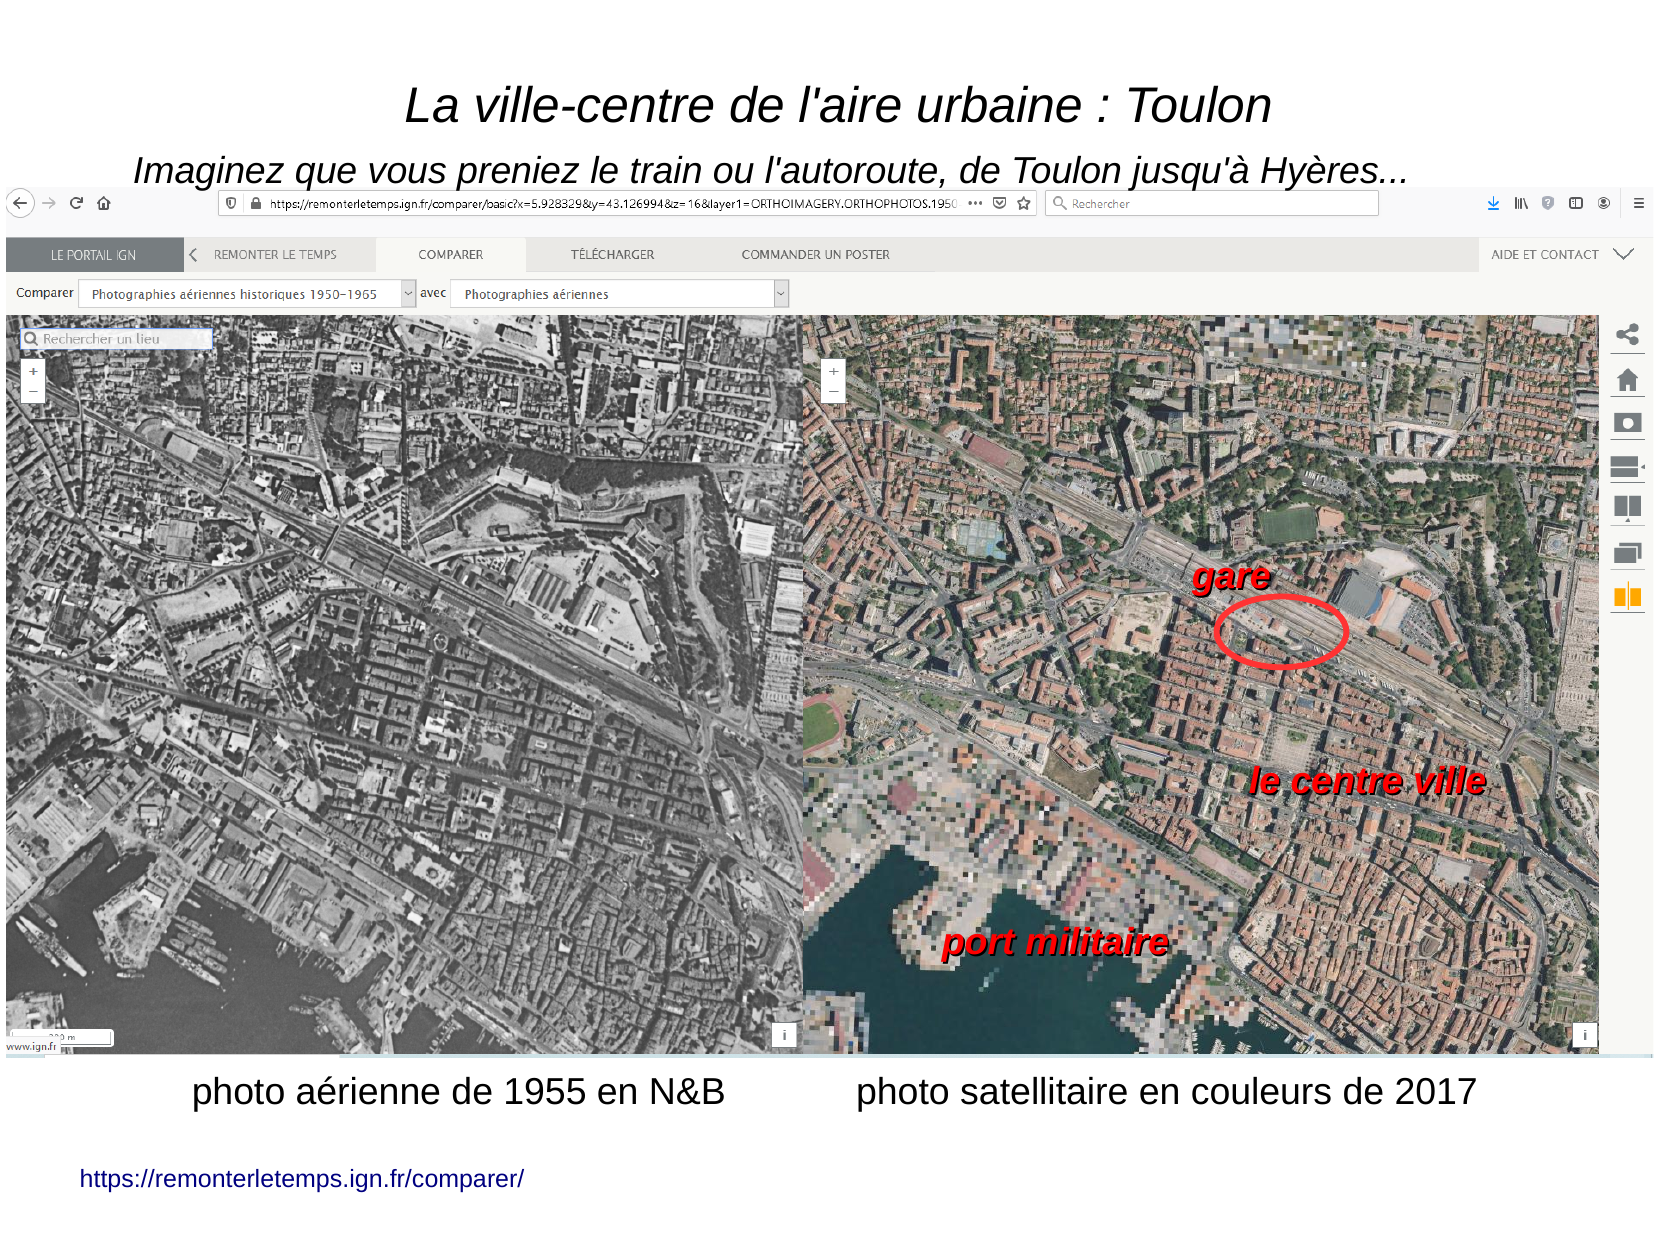

La ville-centre de l'aire urbaine : Toulon
Imaginez que vous preniez le train ou l'autoroute, de Toulon jusqu'à Hyères...
gare
le centre ville
port militaire
photo aérienne de 1955 en N&B		photo satellitaire en couleurs de 2017
https://remonterletemps.ign.fr/comparer/